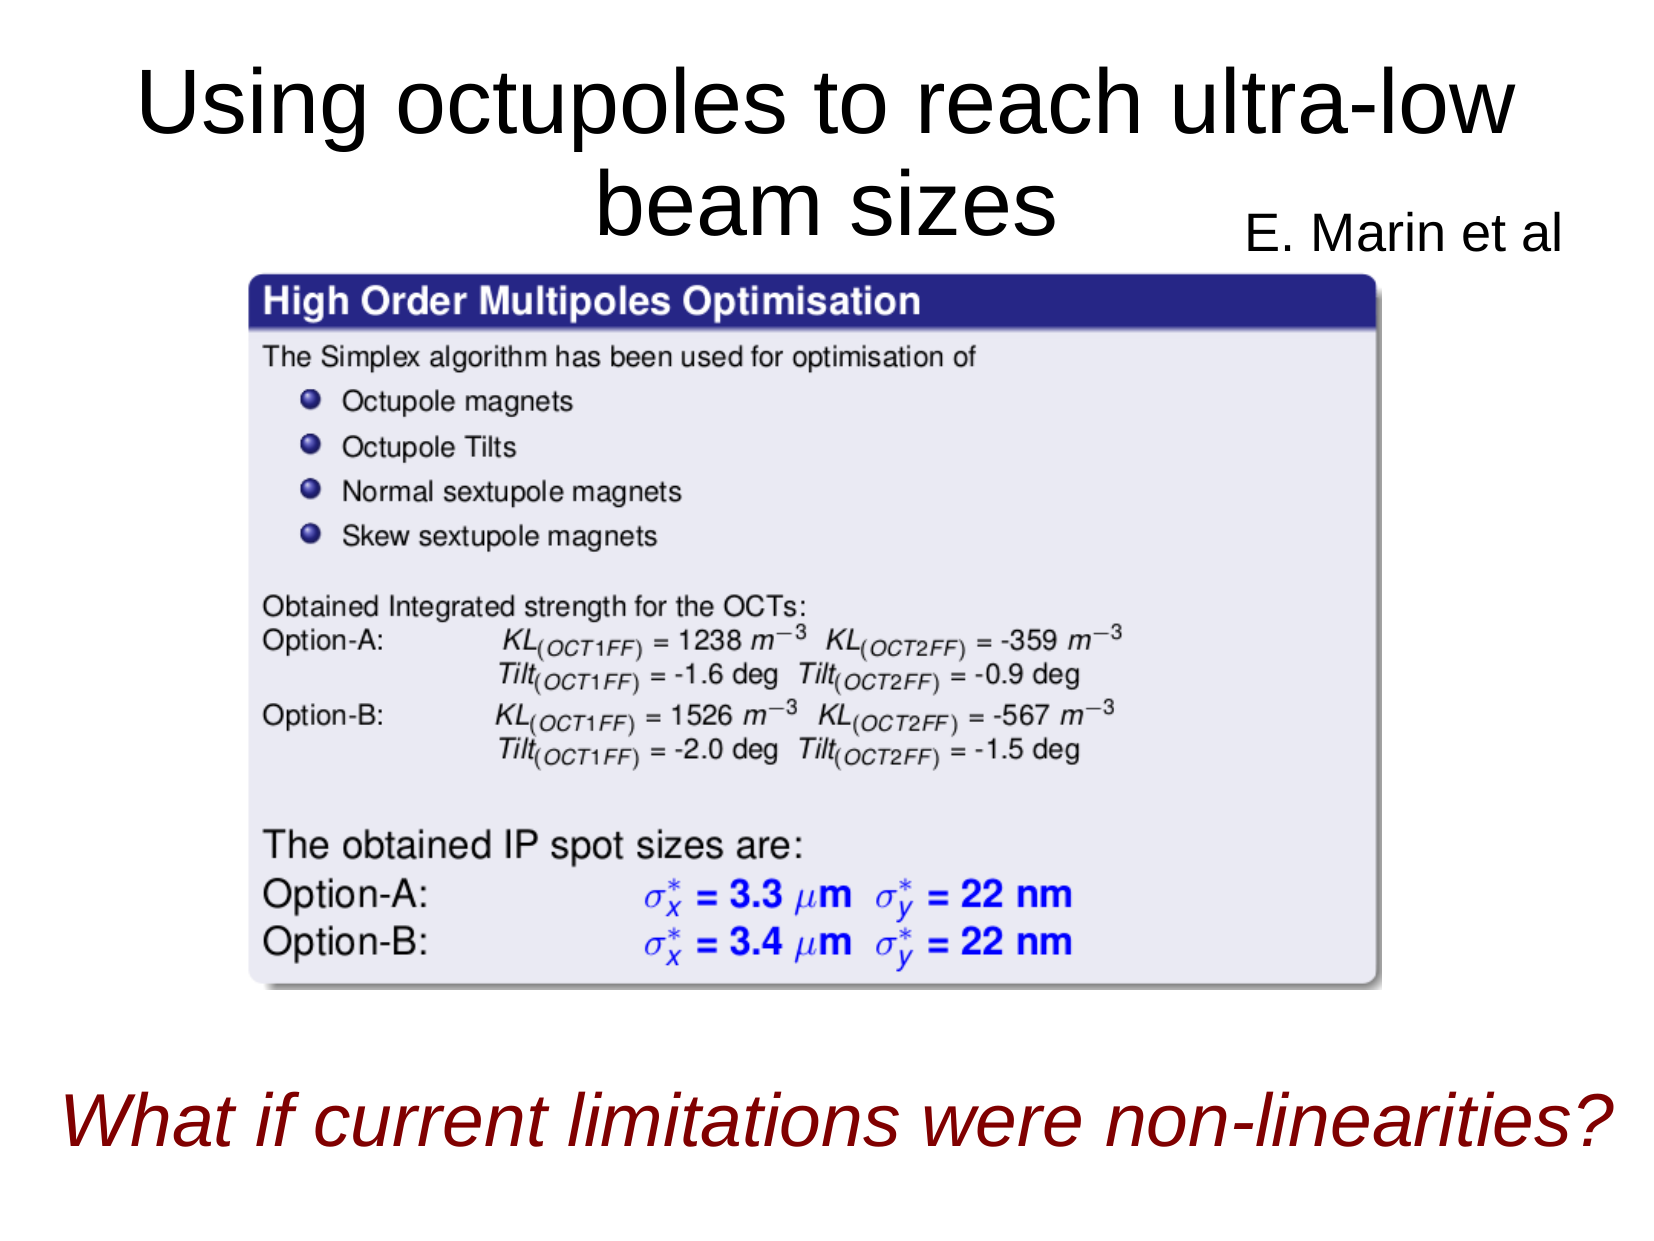

# Using octupoles to reach ultra-low beam sizes
E. Marin et al
What if current limitations were non-linearities?